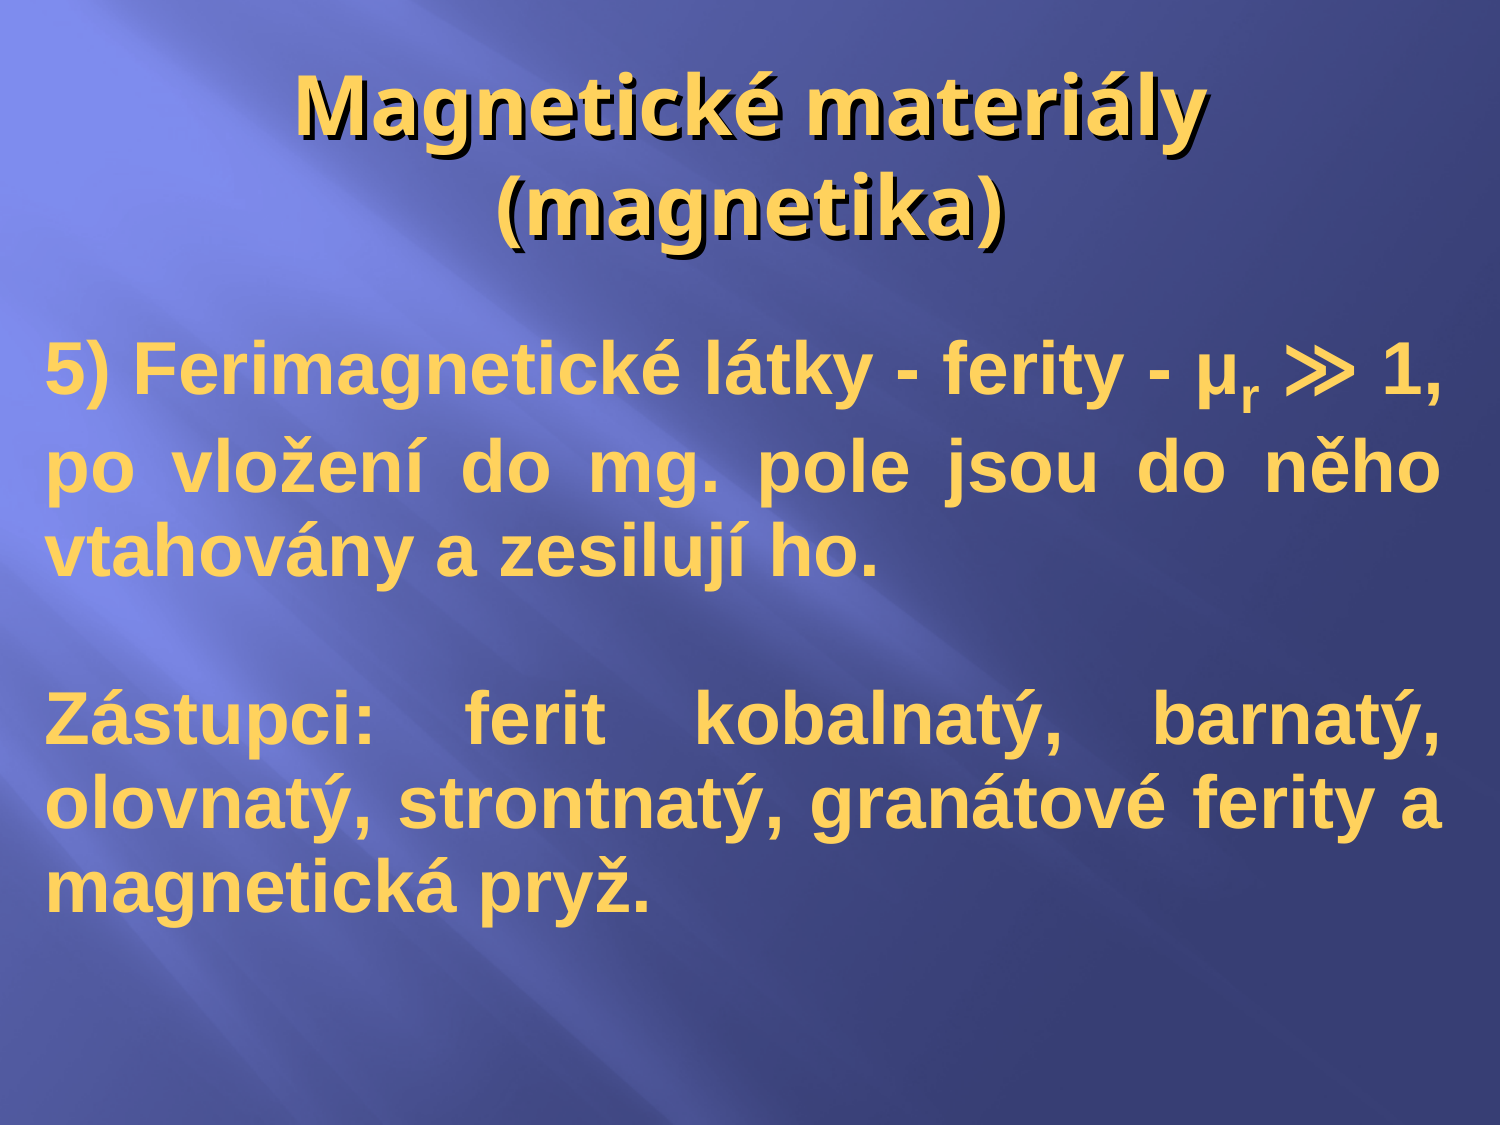

# Magnetické materiály (magnetika)
5) Ferimagnetické látky - ferity - μr ≫ 1, po vložení do mg. pole jsou do něho vtahovány a zesilují ho.
Zástupci: ferit kobalnatý, barnatý, olovnatý, strontnatý, granátové ferity a magnetická pryž.